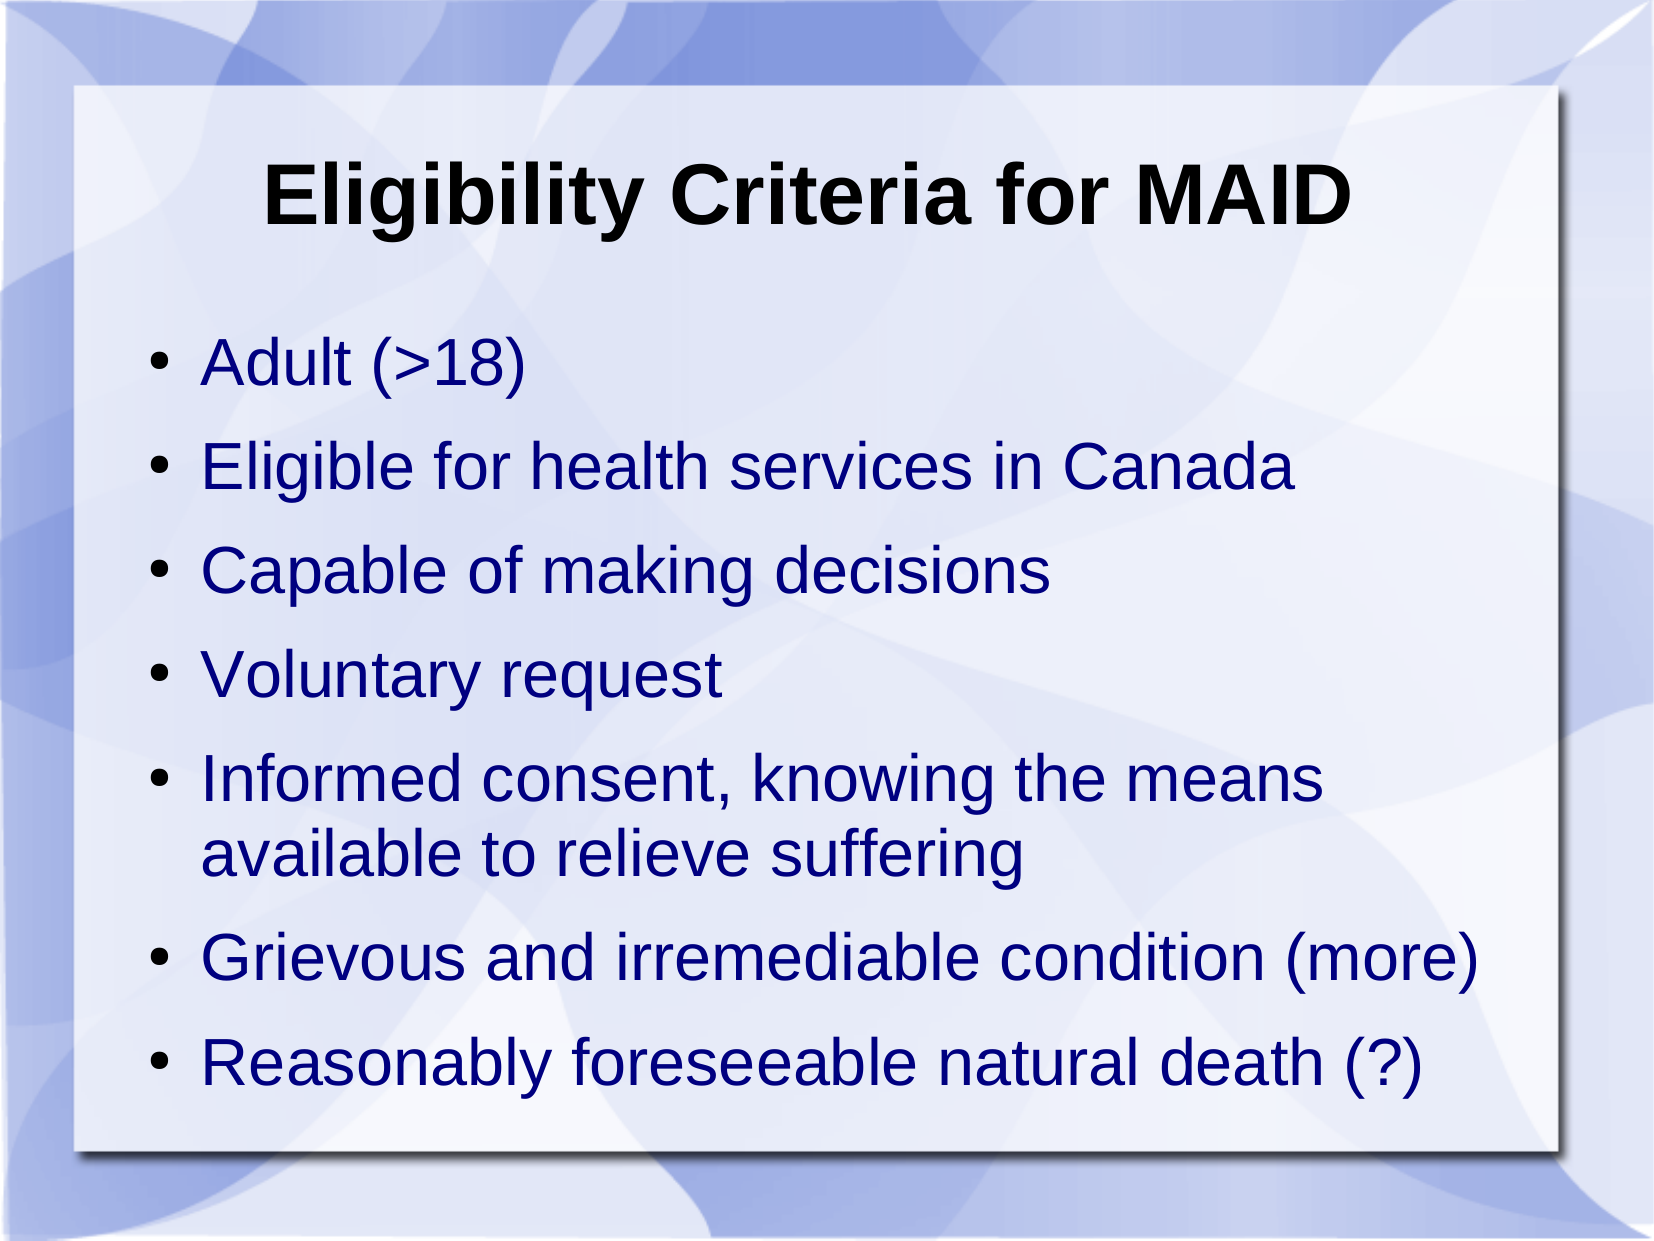

# Eligibility Criteria for MAID
Adult (>18)
Eligible for health services in Canada
Capable of making decisions
Voluntary request
Informed consent, knowing the means available to relieve suffering
Grievous and irremediable condition (more)
Reasonably foreseeable natural death (?)